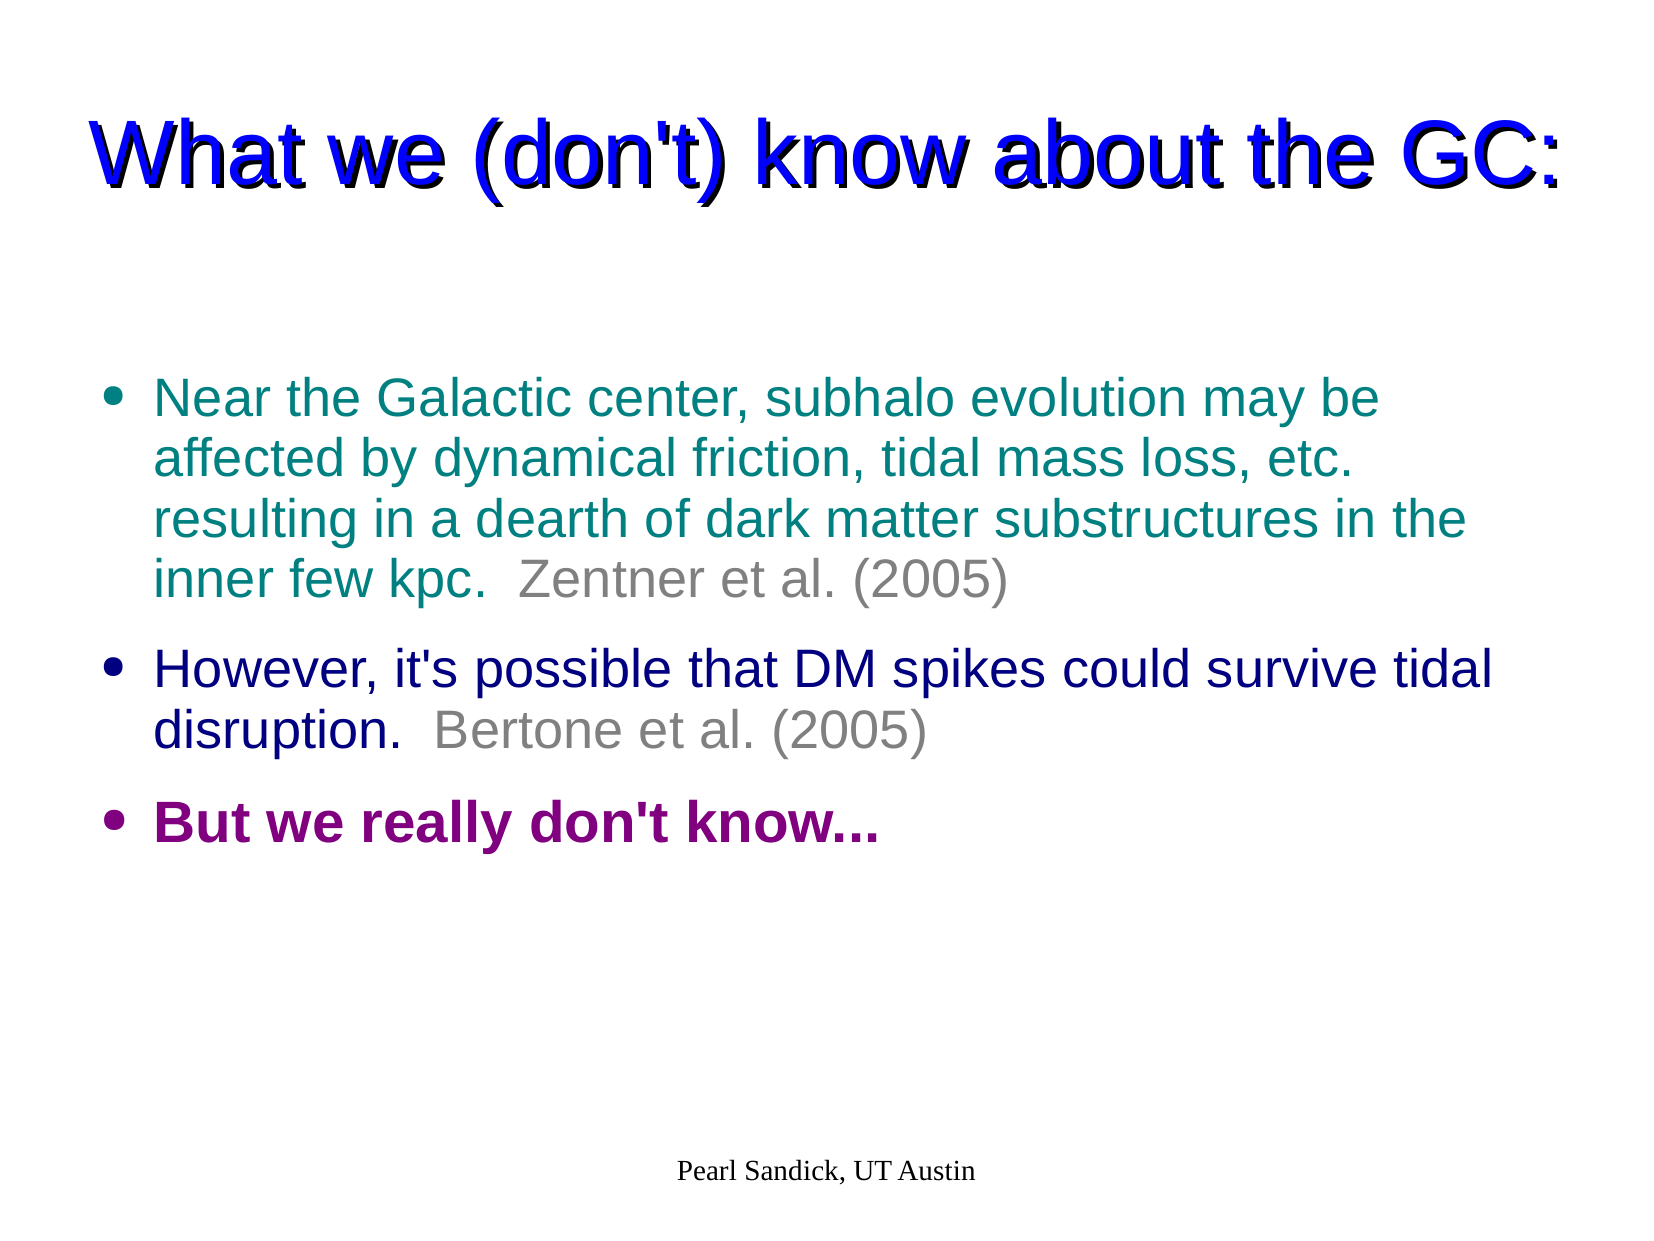

# What we (don't) know about the GC:
Near the Galactic center, subhalo evolution may be affected by dynamical friction, tidal mass loss, etc. resulting in a dearth of dark matter substructures in the inner few kpc. Zentner et al. (2005)
However, it's possible that DM spikes could survive tidal disruption. Bertone et al. (2005)
But we really don't know...
Pearl Sandick, UT Austin